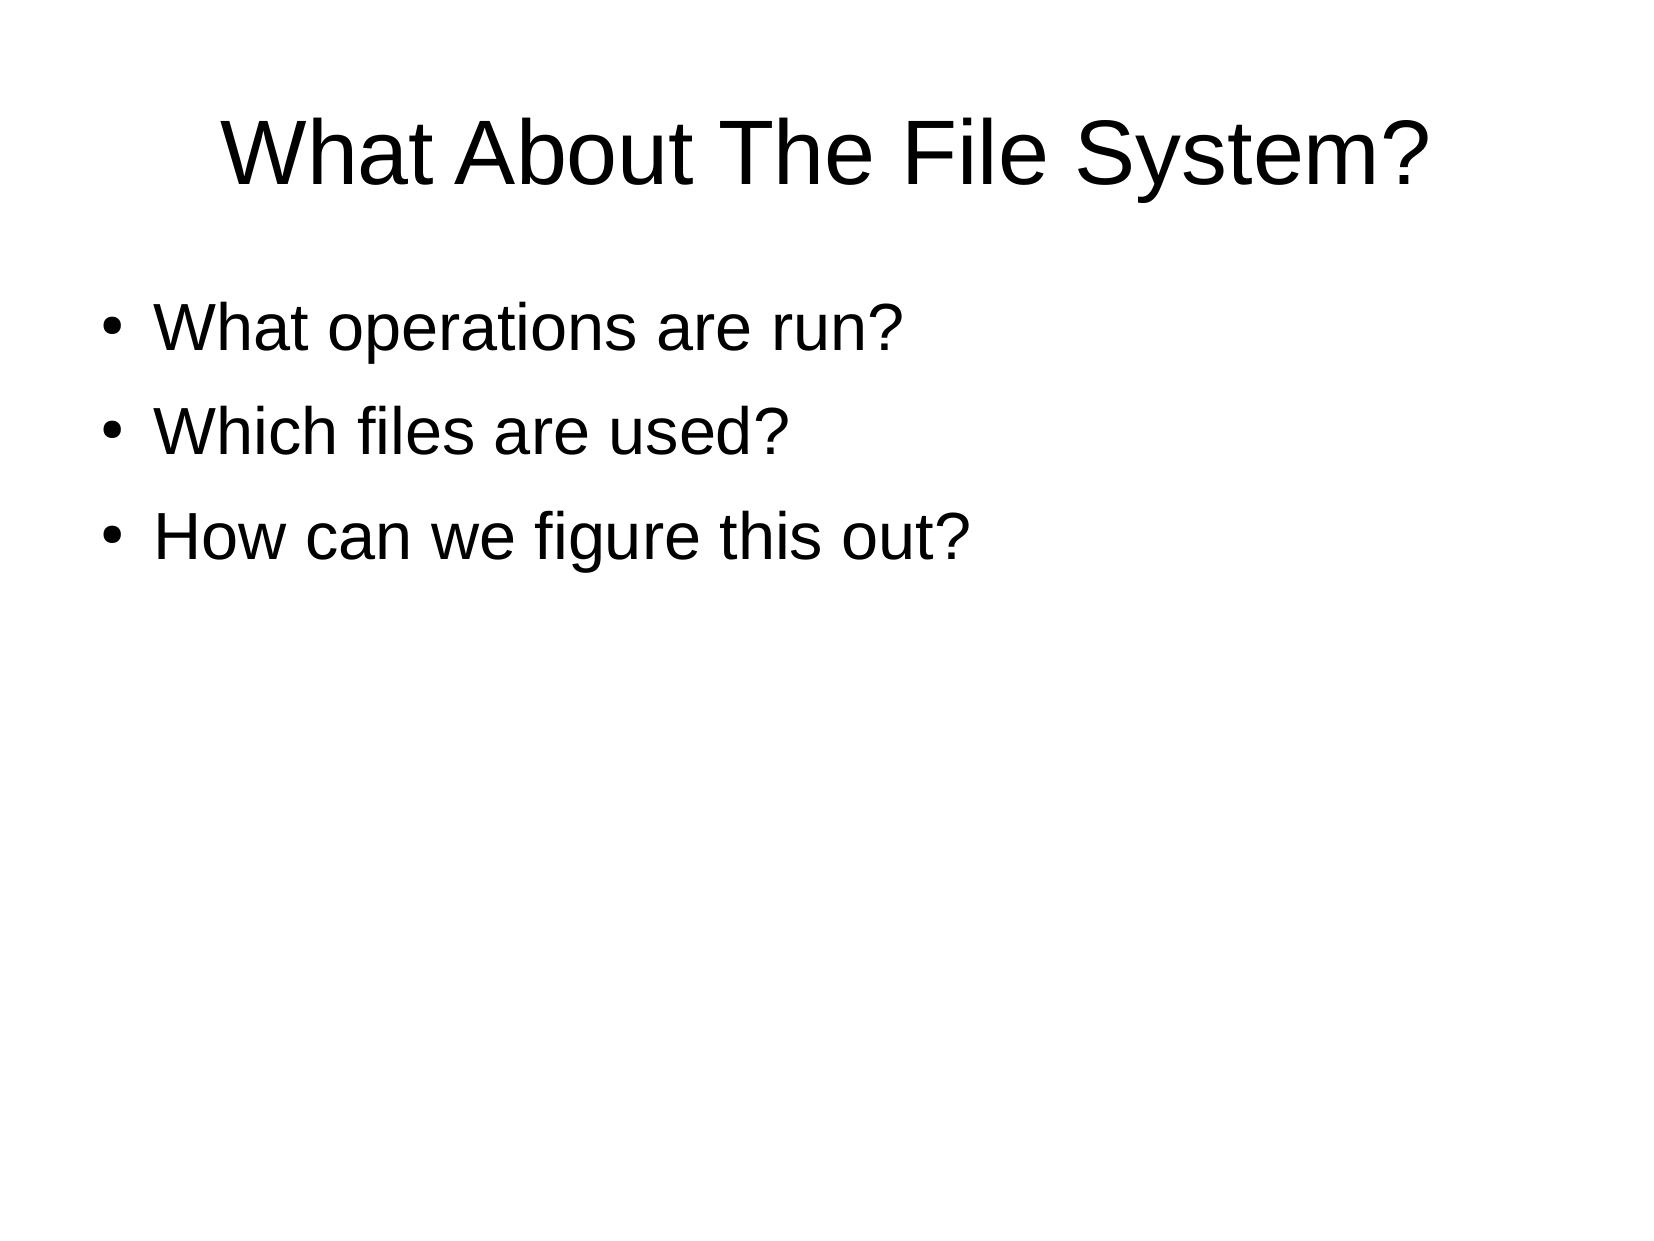

# What About The File System?
What operations are run?
Which files are used?
How can we figure this out?